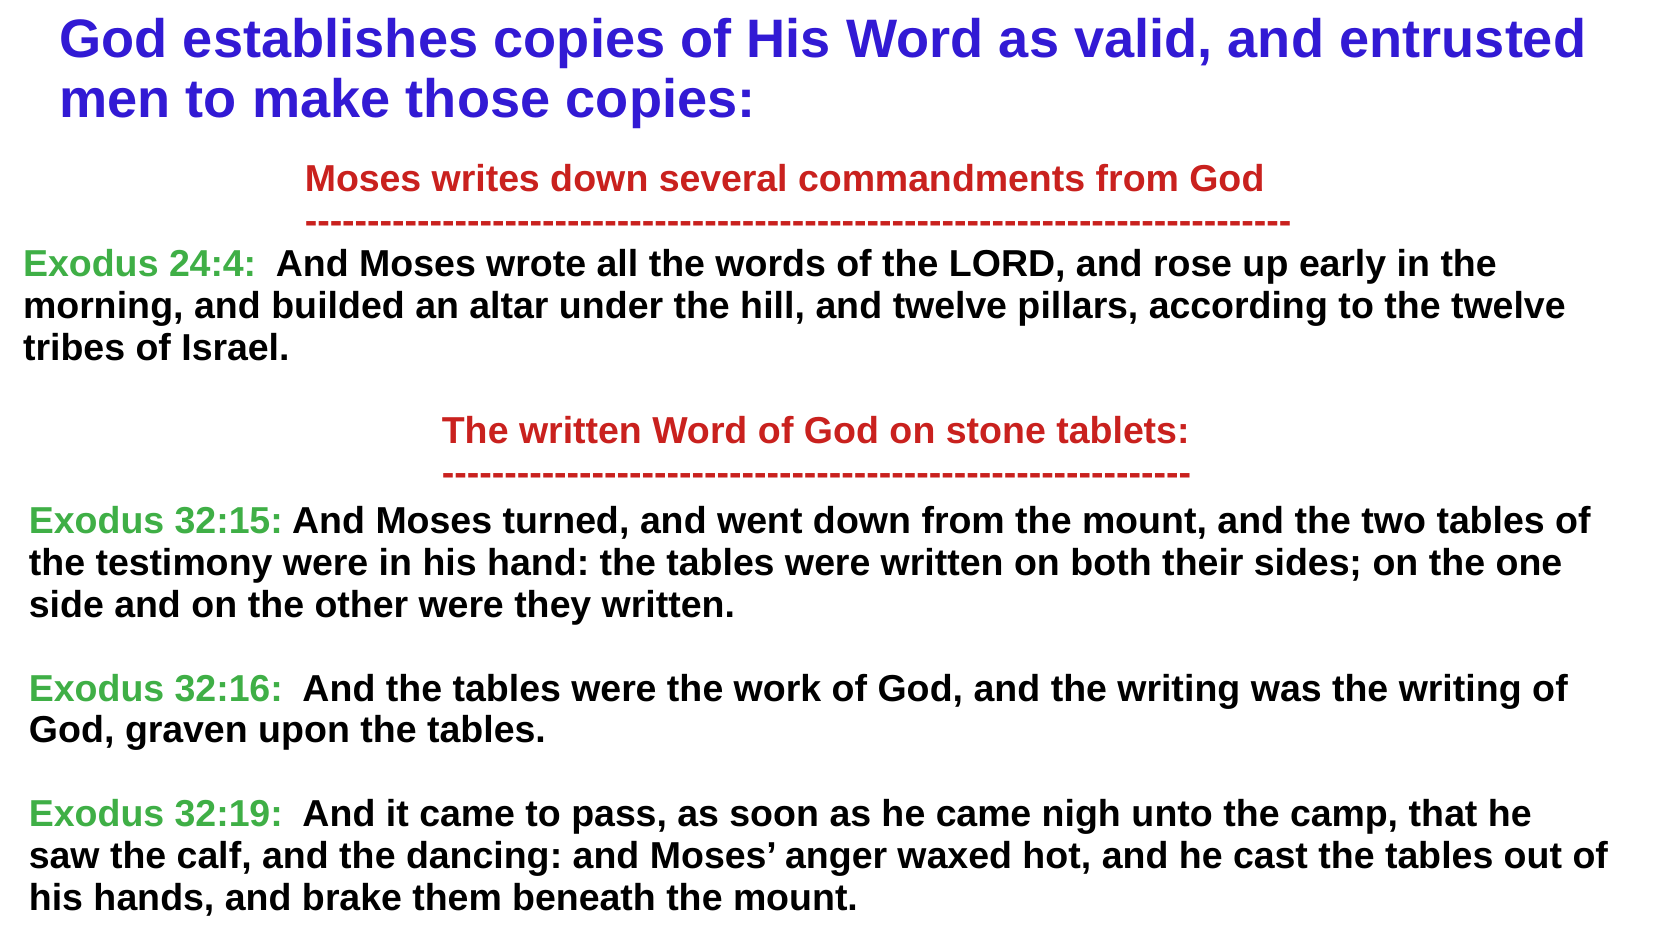

God establishes copies of His Word as valid, and entrusted men to make those copies:
Moses writes down several commandments from God
-------------------------------------------------------------------------------
Exodus 24:4: And Moses wrote all the words of the LORD, and rose up early in the morning, and builded an altar under the hill, and twelve pillars, according to the twelve tribes of Israel.
The written Word of God on stone tablets:
------------------------------------------------------------
Exodus 32:15: And Moses turned, and went down from the mount, and the two tables of the testimony were in his hand: the tables were written on both their sides; on the one side and on the other were they written.
Exodus 32:16: And the tables were the work of God, and the writing was the writing of God, graven upon the tables.
Exodus 32:19: And it came to pass, as soon as he came nigh unto the camp, that he saw the calf, and the dancing: and Moses’ anger waxed hot, and he cast the tables out of his hands, and brake them beneath the mount.